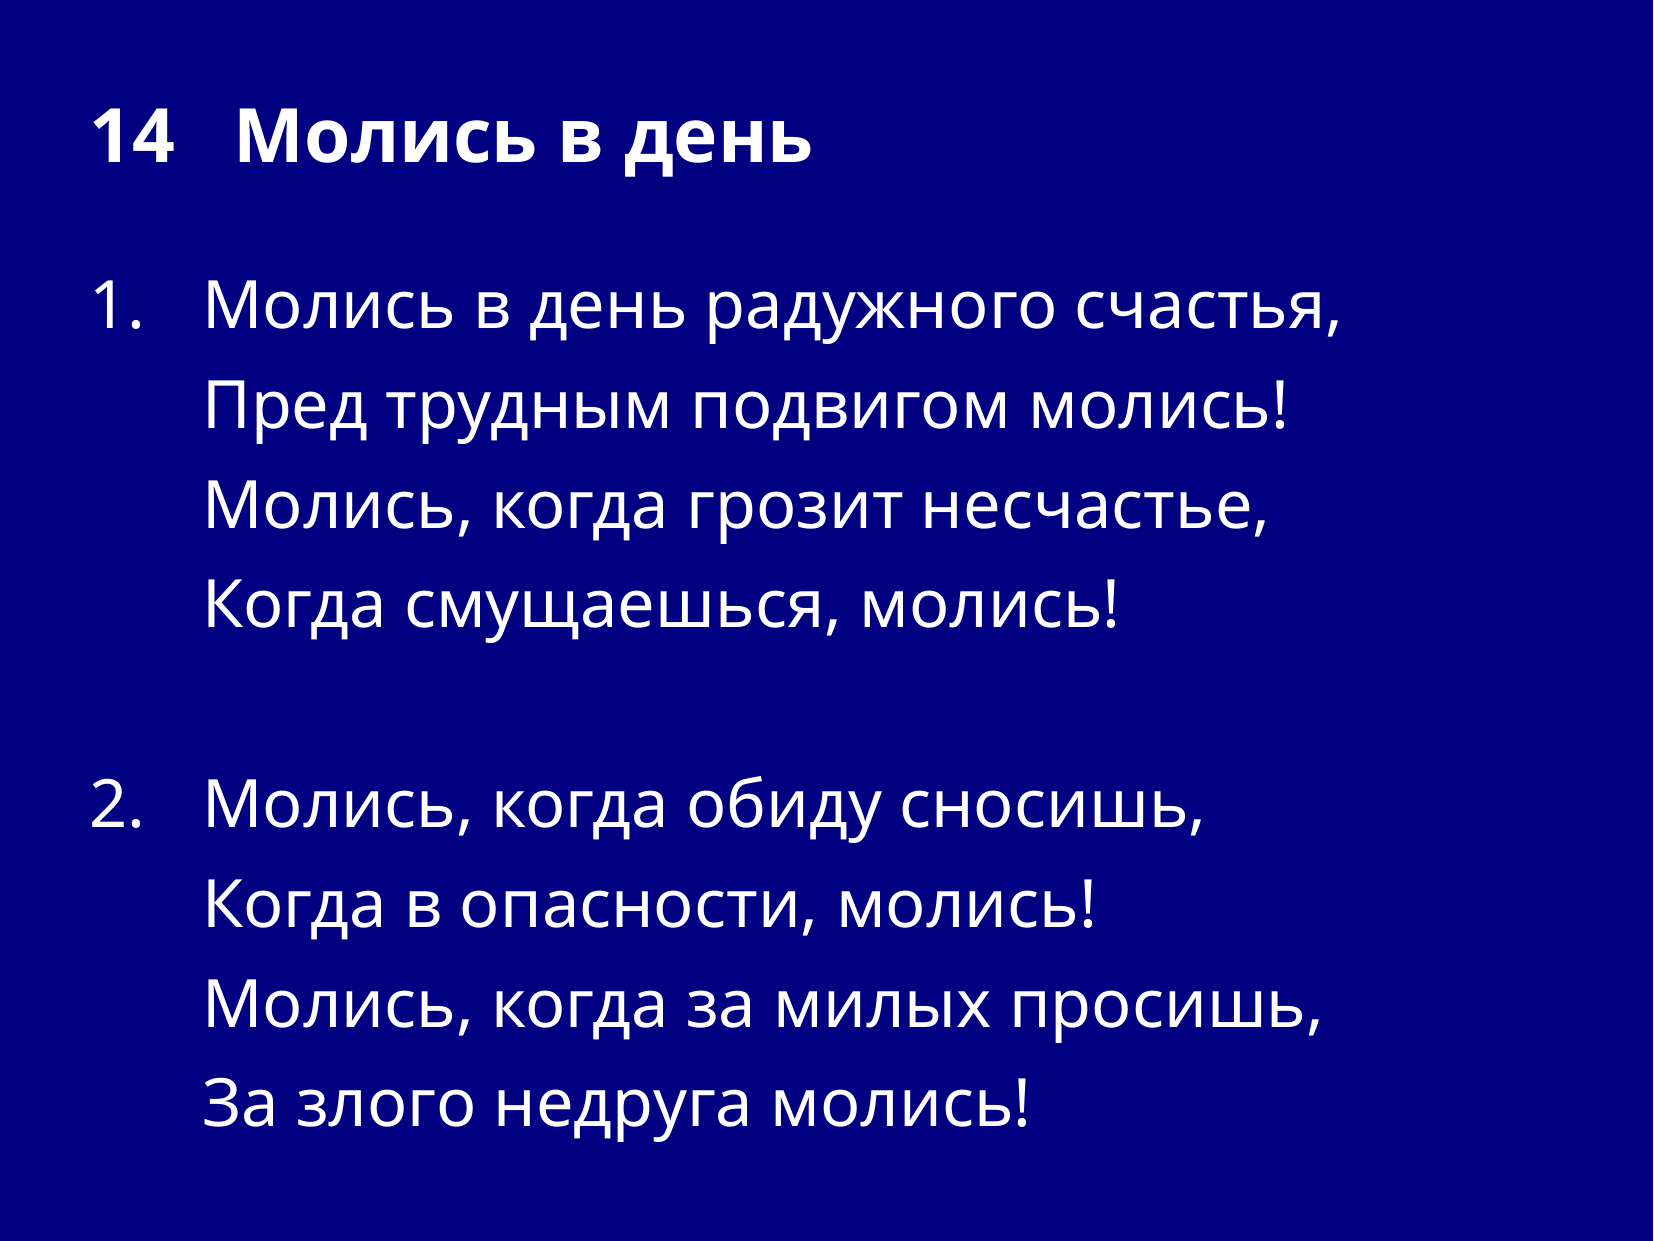

14 Молись в день
1.	Молись в день радужного счастья,
	Пред трудным подвигом молись!
	Молись, когда грозит несчастье,
	Когда смущаешься, молись!
2.	Молись, когда обиду сносишь,
	Когда в опасности, молись!
	Молись, когда за милых просишь,
	За злого недруга молись!